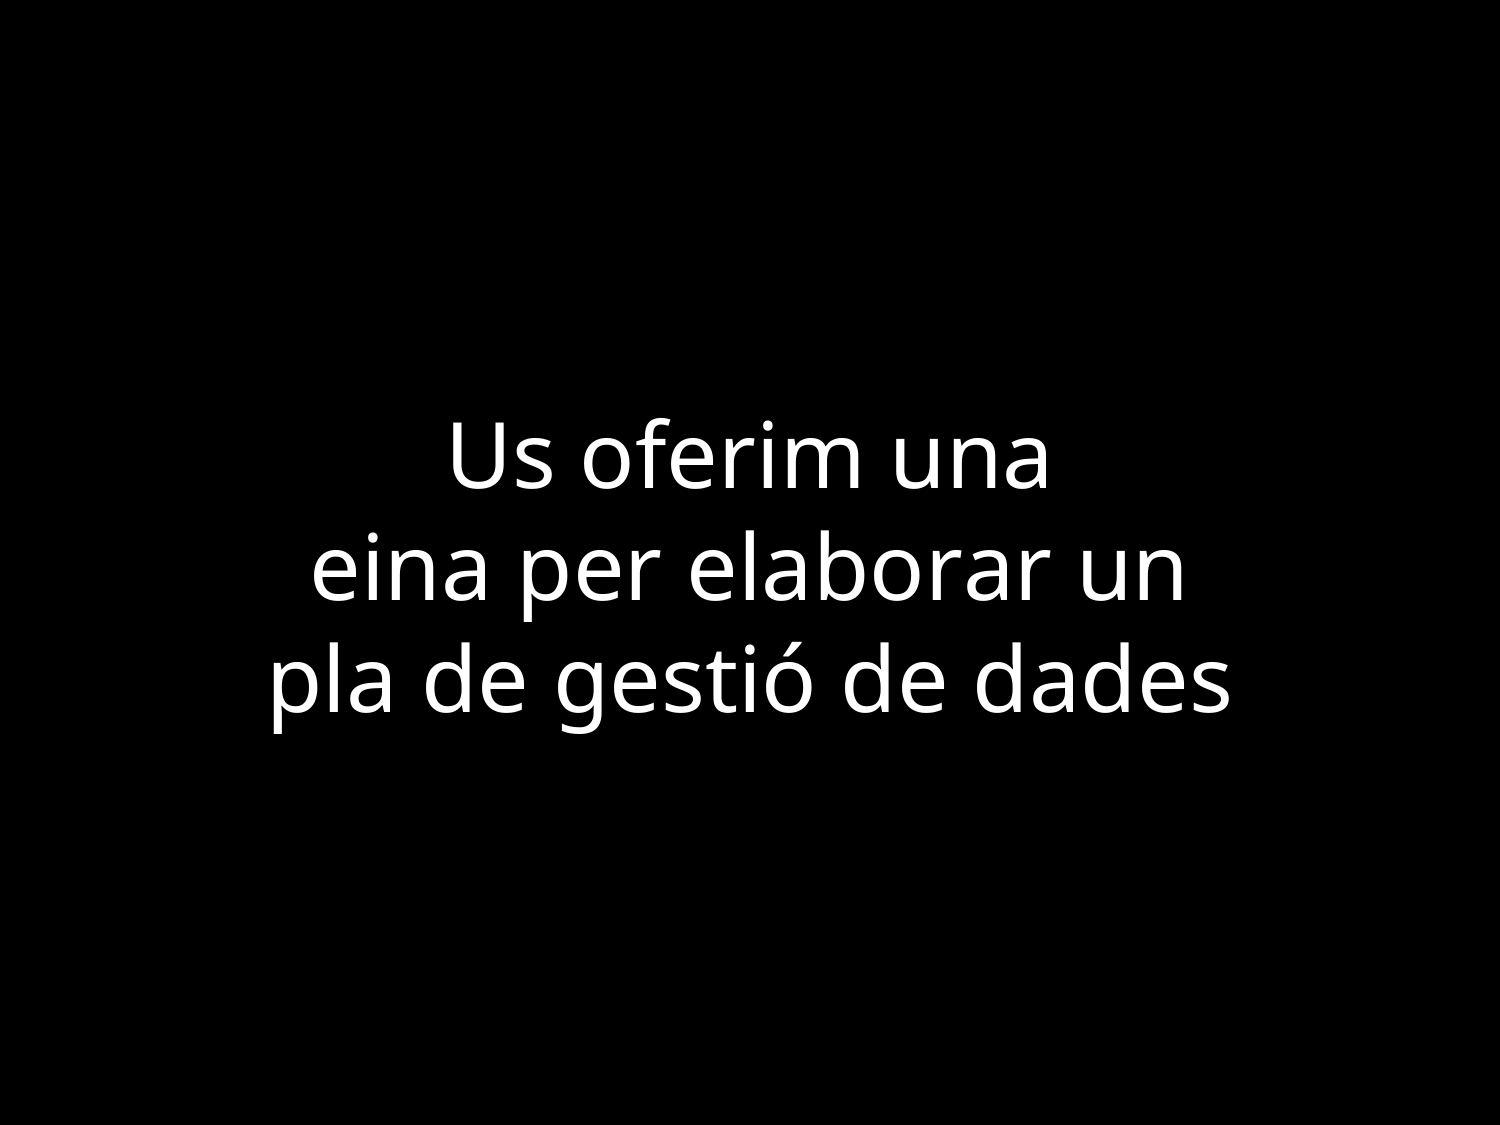

# Us oferim una
eina per elaborar un
pla de gestió de dades